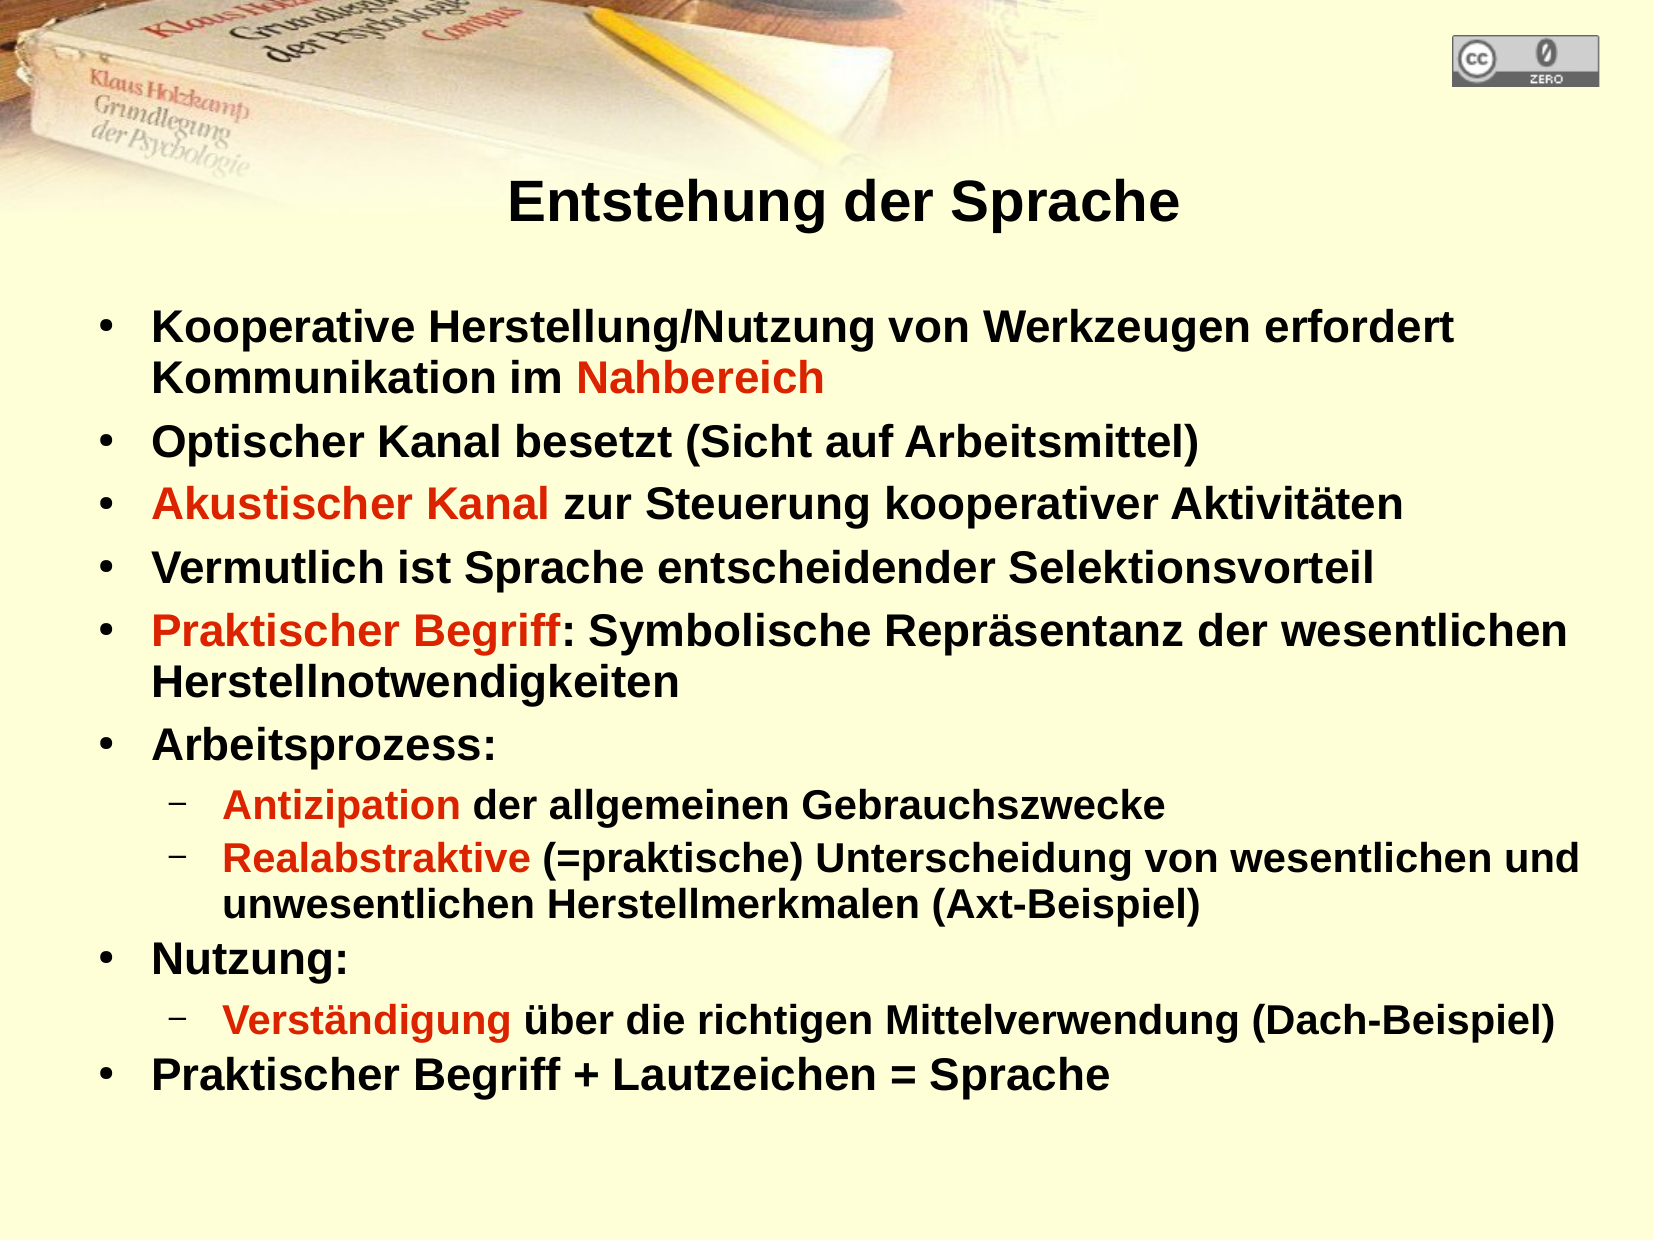

# Entstehung der Sprache
Kooperative Herstellung/Nutzung von Werkzeugen erfordert Kommunikation im Nahbereich
Optischer Kanal besetzt (Sicht auf Arbeitsmittel)
Akustischer Kanal zur Steuerung kooperativer Aktivitäten
Vermutlich ist Sprache entscheidender Selektionsvorteil
Praktischer Begriff: Symbolische Repräsentanz der wesentlichen Herstellnotwendigkeiten
Arbeitsprozess:
Antizipation der allgemeinen Gebrauchszwecke
Realabstraktive (=praktische) Unterscheidung von wesentlichen und unwesentlichen Herstellmerkmalen (Axt-Beispiel)
Nutzung:
Verständigung über die richtigen Mittelverwendung (Dach-Beispiel)
Praktischer Begriff + Lautzeichen = Sprache